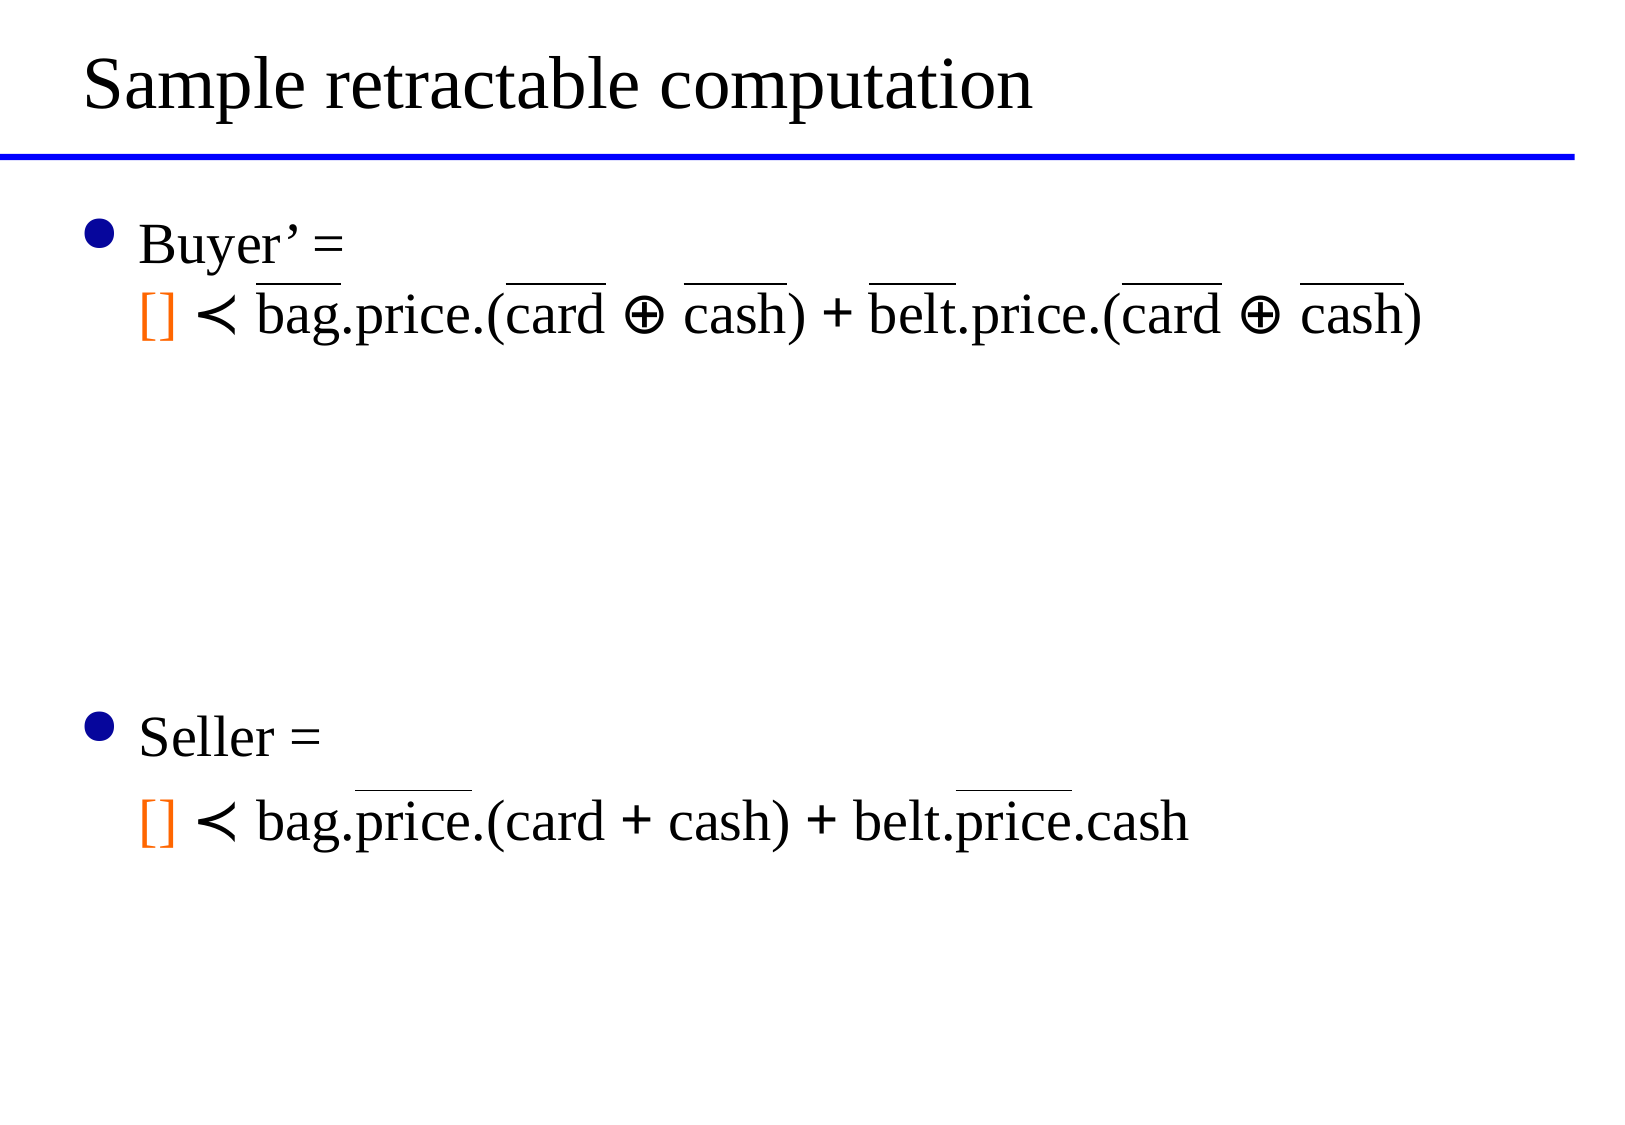

# Sample retractable computation
Buyer’ =
[] ≺ bag.price.(card ⊕ cash) + belt.price.(card ⊕ cash)
Seller =
[] ≺ bag.price.(card + cash) + belt.price.cash